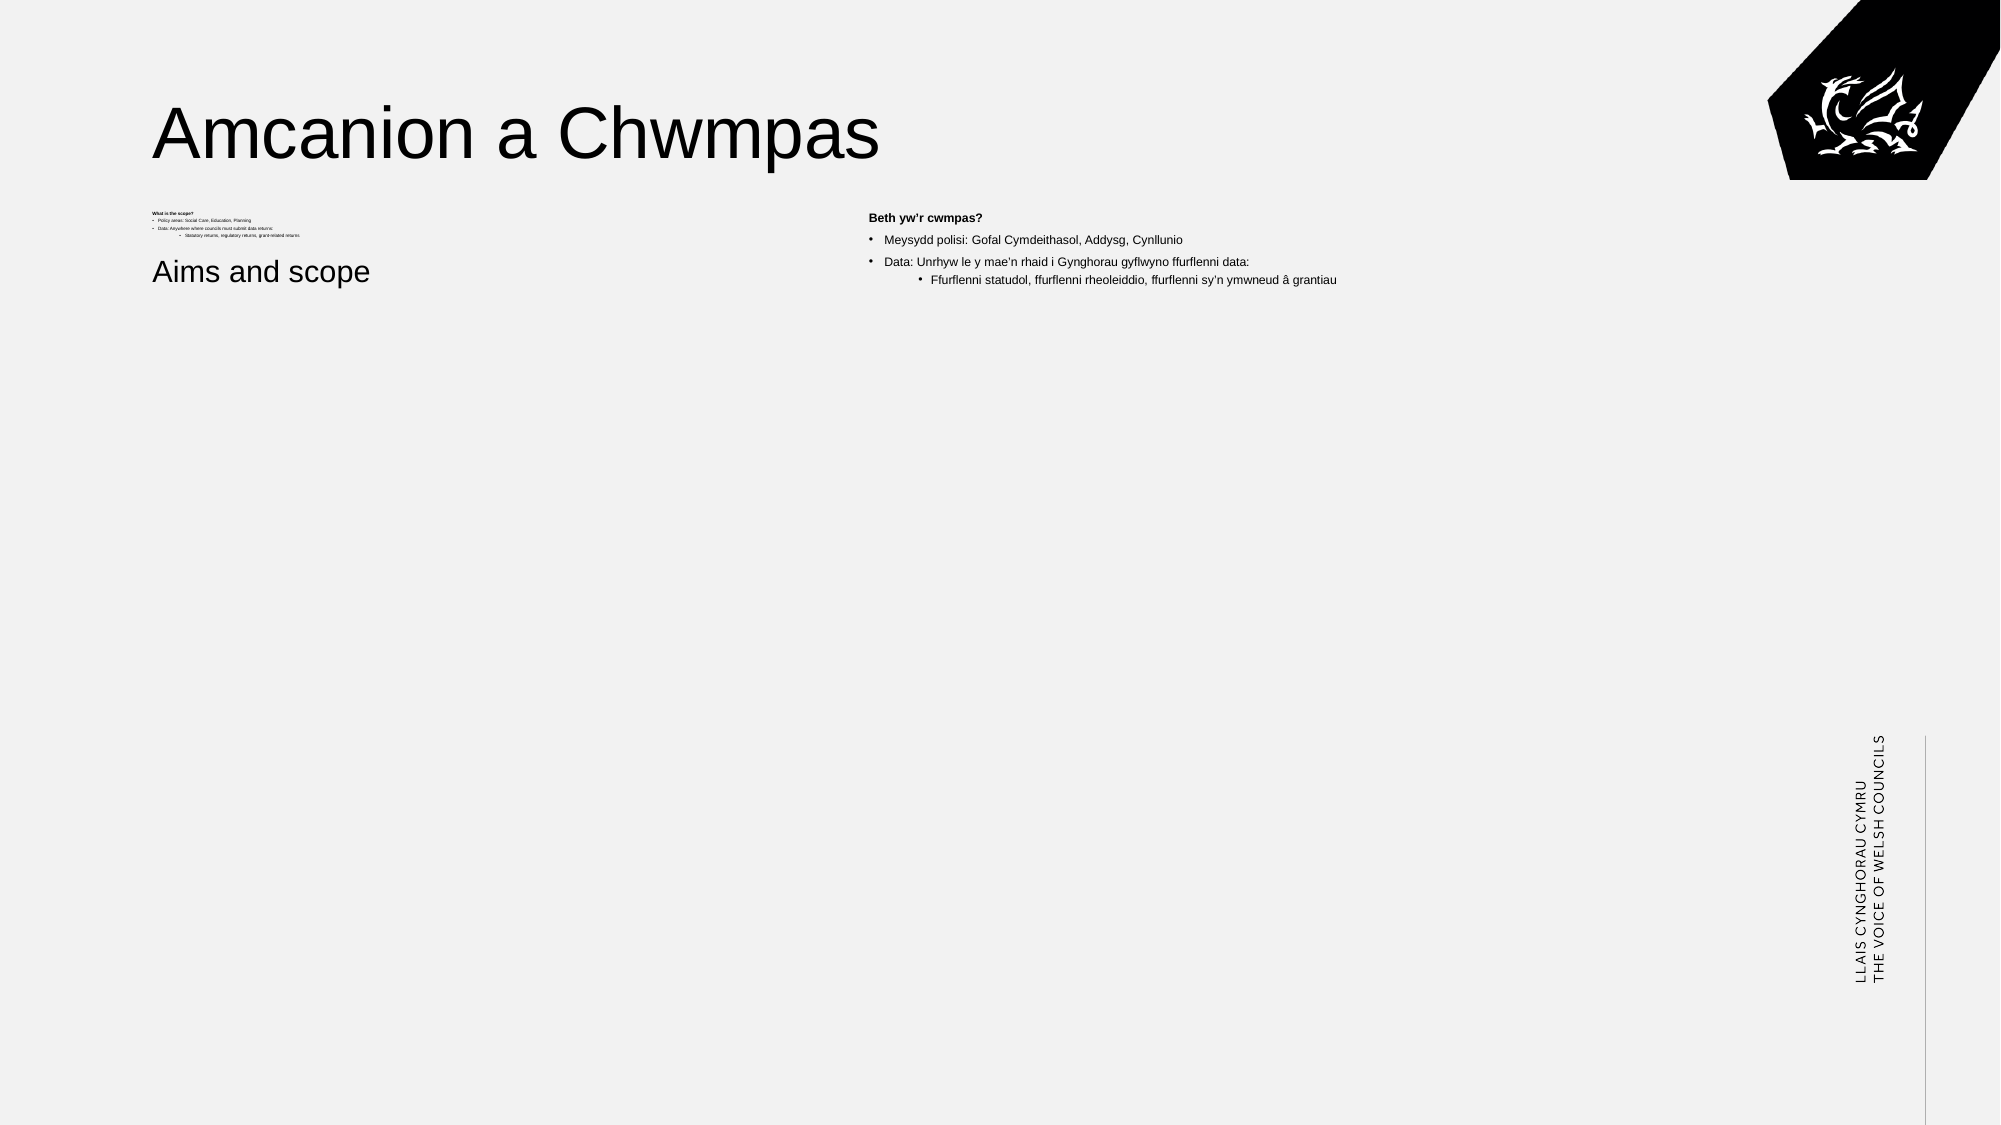

Amcanion a Chwmpas
# What is the scope?
Policy areas: Social Care, Education, Planning
Data: Anywhere where councils must submit data returns:
Statutory returns, regulatory returns, grant-related returns
Beth yw’r cwmpas?
Meysydd polisi: Gofal Cymdeithasol, Addysg, Cynllunio
Data: Unrhyw le y mae’n rhaid i Gynghorau gyflwyno ffurflenni data:
Ffurflenni statudol, ffurflenni rheoleiddio, ffurflenni sy’n ymwneud â grantiau
Aims and scope